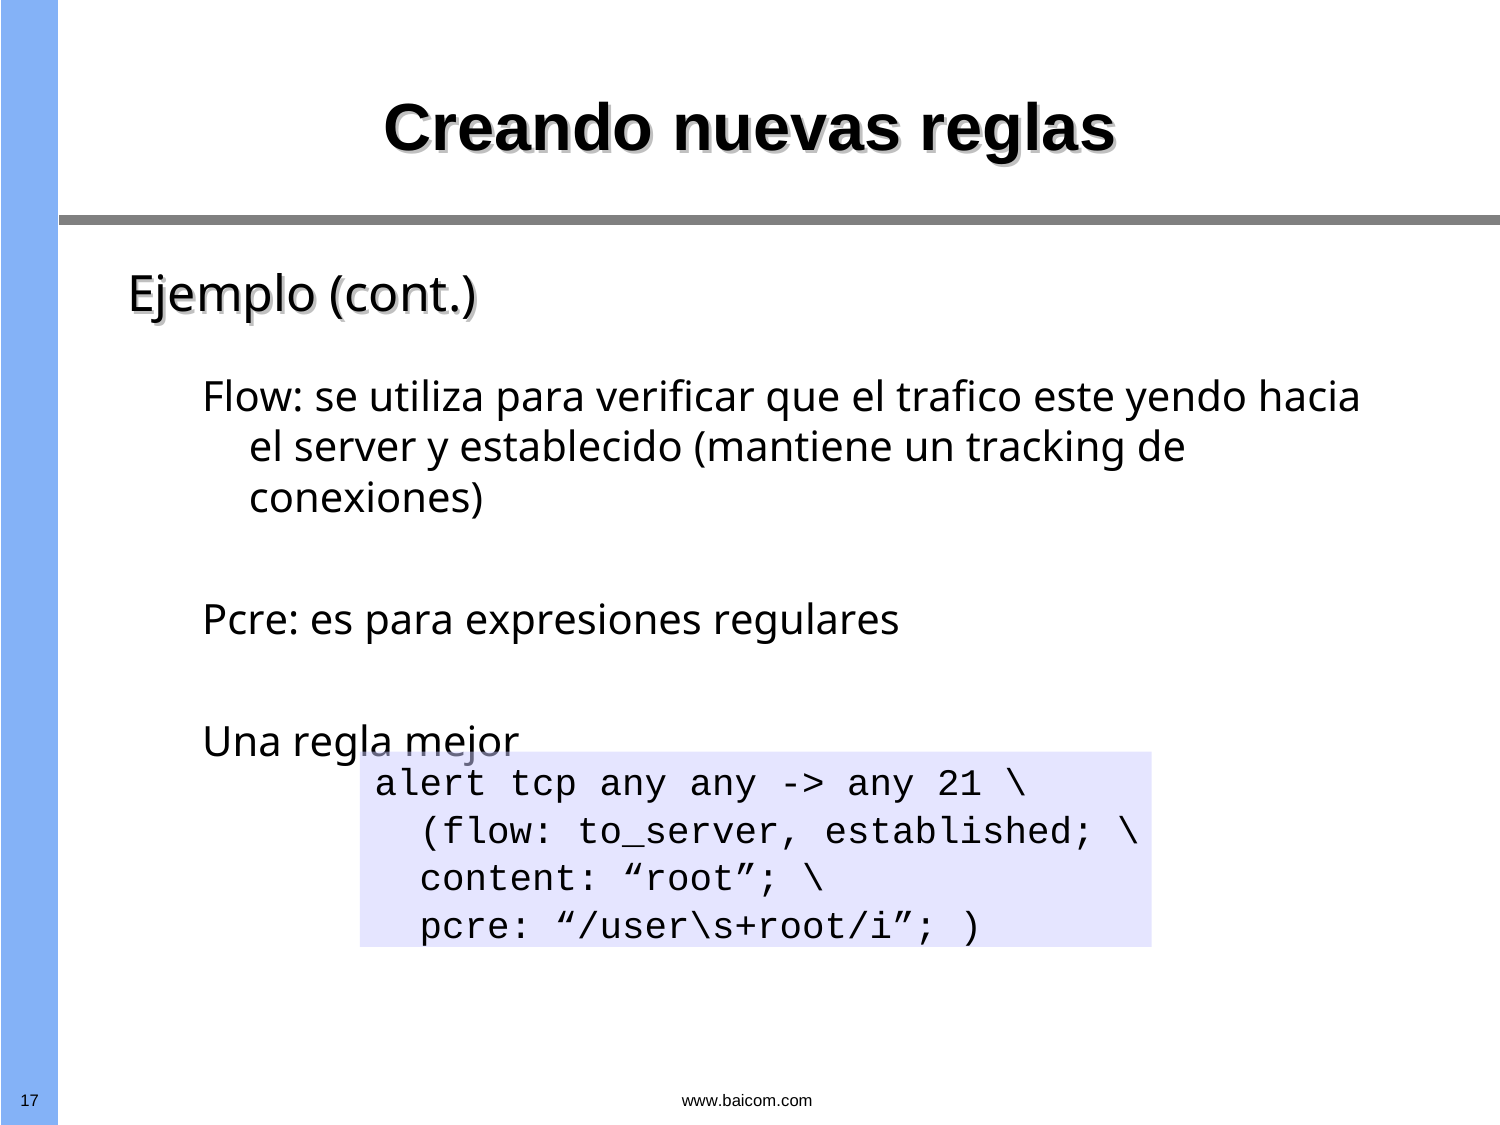

Creando nuevas reglas
# Ejemplo (cont.)
Flow: se utiliza para verificar que el trafico este yendo hacia el server y establecido (mantiene un tracking de conexiones)
Pcre: es para expresiones regulares
Una regla mejor
alert tcp any any -> any 21 \
 (flow: to_server, established; \
 content: “root”; \
 pcre: “/user\s+root/i”; )
17
www.baicom.com